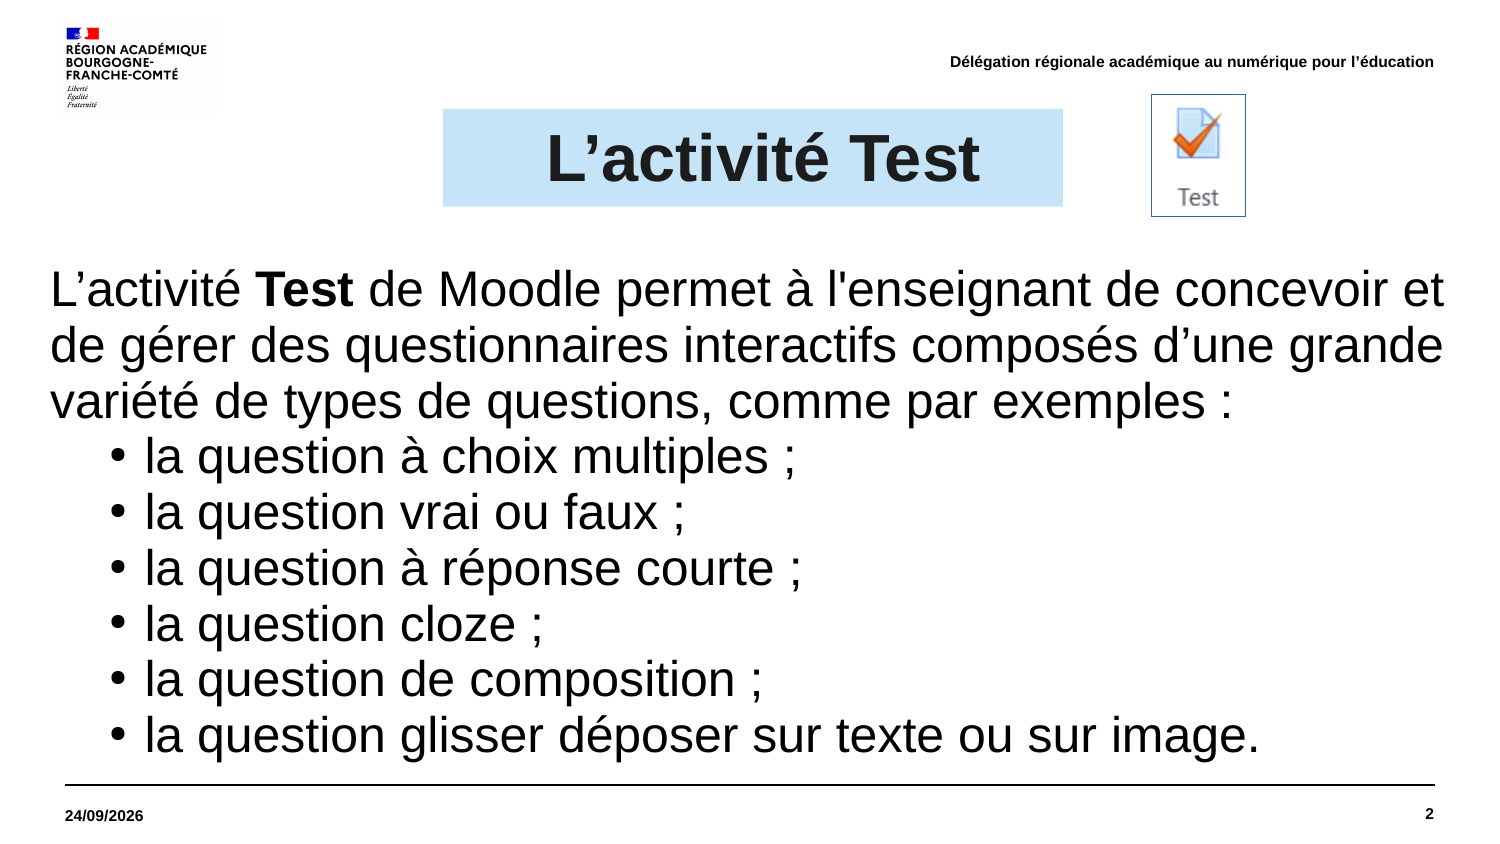

Délégation régionale académique au numérique pour l’éducation
L’activité Test
L’activité Test de Moodle permet à l'enseignant de concevoir et de gérer des questionnaires interactifs composés d’une grande variété de types de questions, comme par exemples :
la question à choix multiples ;
la question vrai ou faux ;
la question à réponse courte ;
la question cloze ;
la question de composition ;
la question glisser déposer sur texte ou sur image.